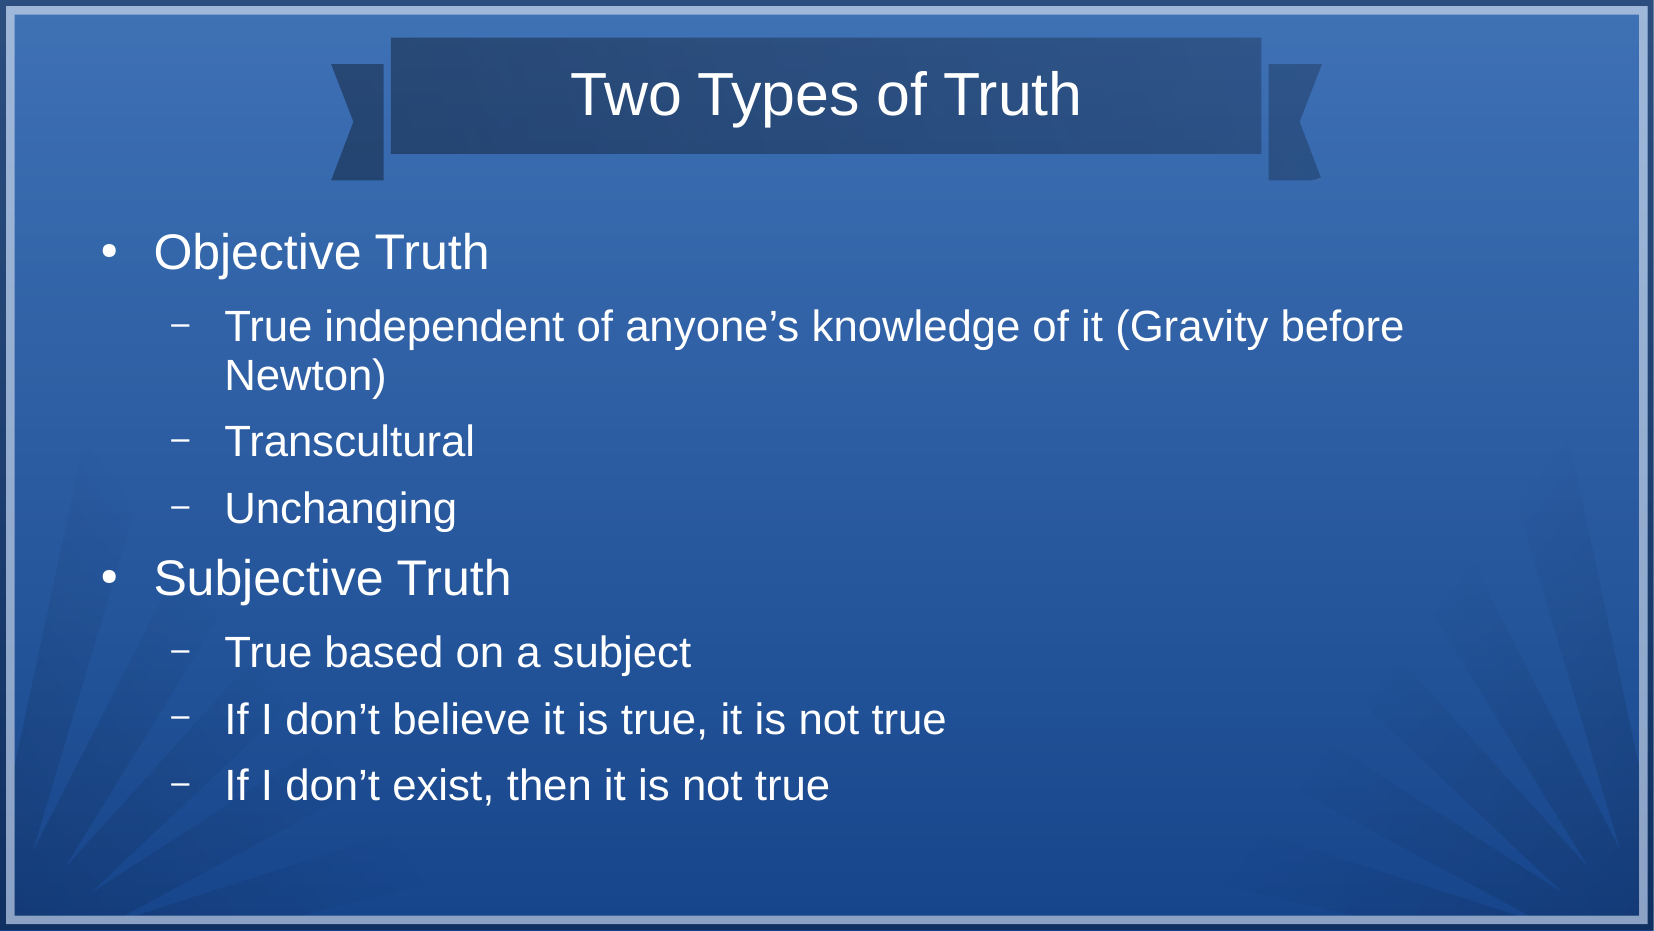

# Two Types of Truth
Objective Truth
True independent of anyone’s knowledge of it (Gravity before Newton)
Transcultural
Unchanging
Subjective Truth
True based on a subject
If I don’t believe it is true, it is not true
If I don’t exist, then it is not true